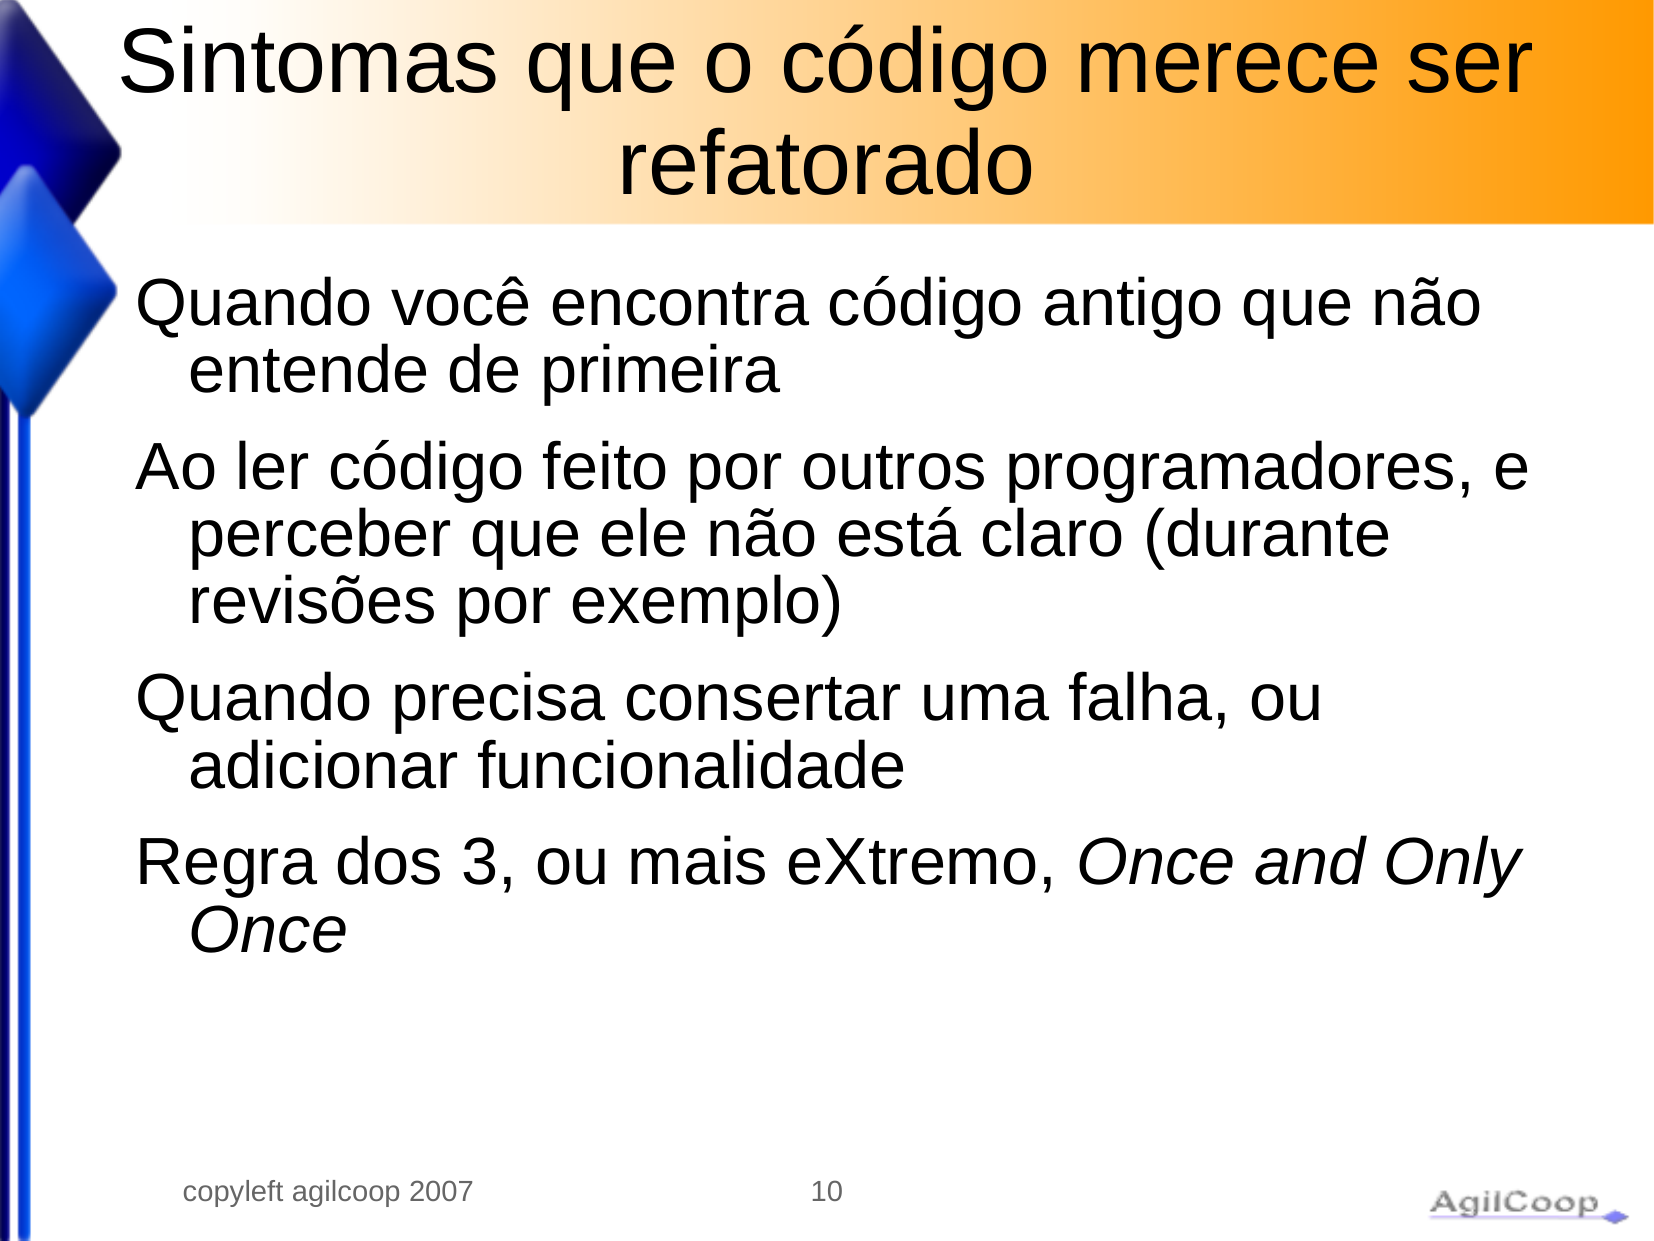

# Sintomas que o código merece ser refatorado
Quando você encontra código antigo que não entende de primeira
Ao ler código feito por outros programadores, e perceber que ele não está claro (durante revisões por exemplo)
Quando precisa consertar uma falha, ou adicionar funcionalidade
Regra dos 3, ou mais eXtremo, Once and Only Once
copyleft agilcoop 2007
10